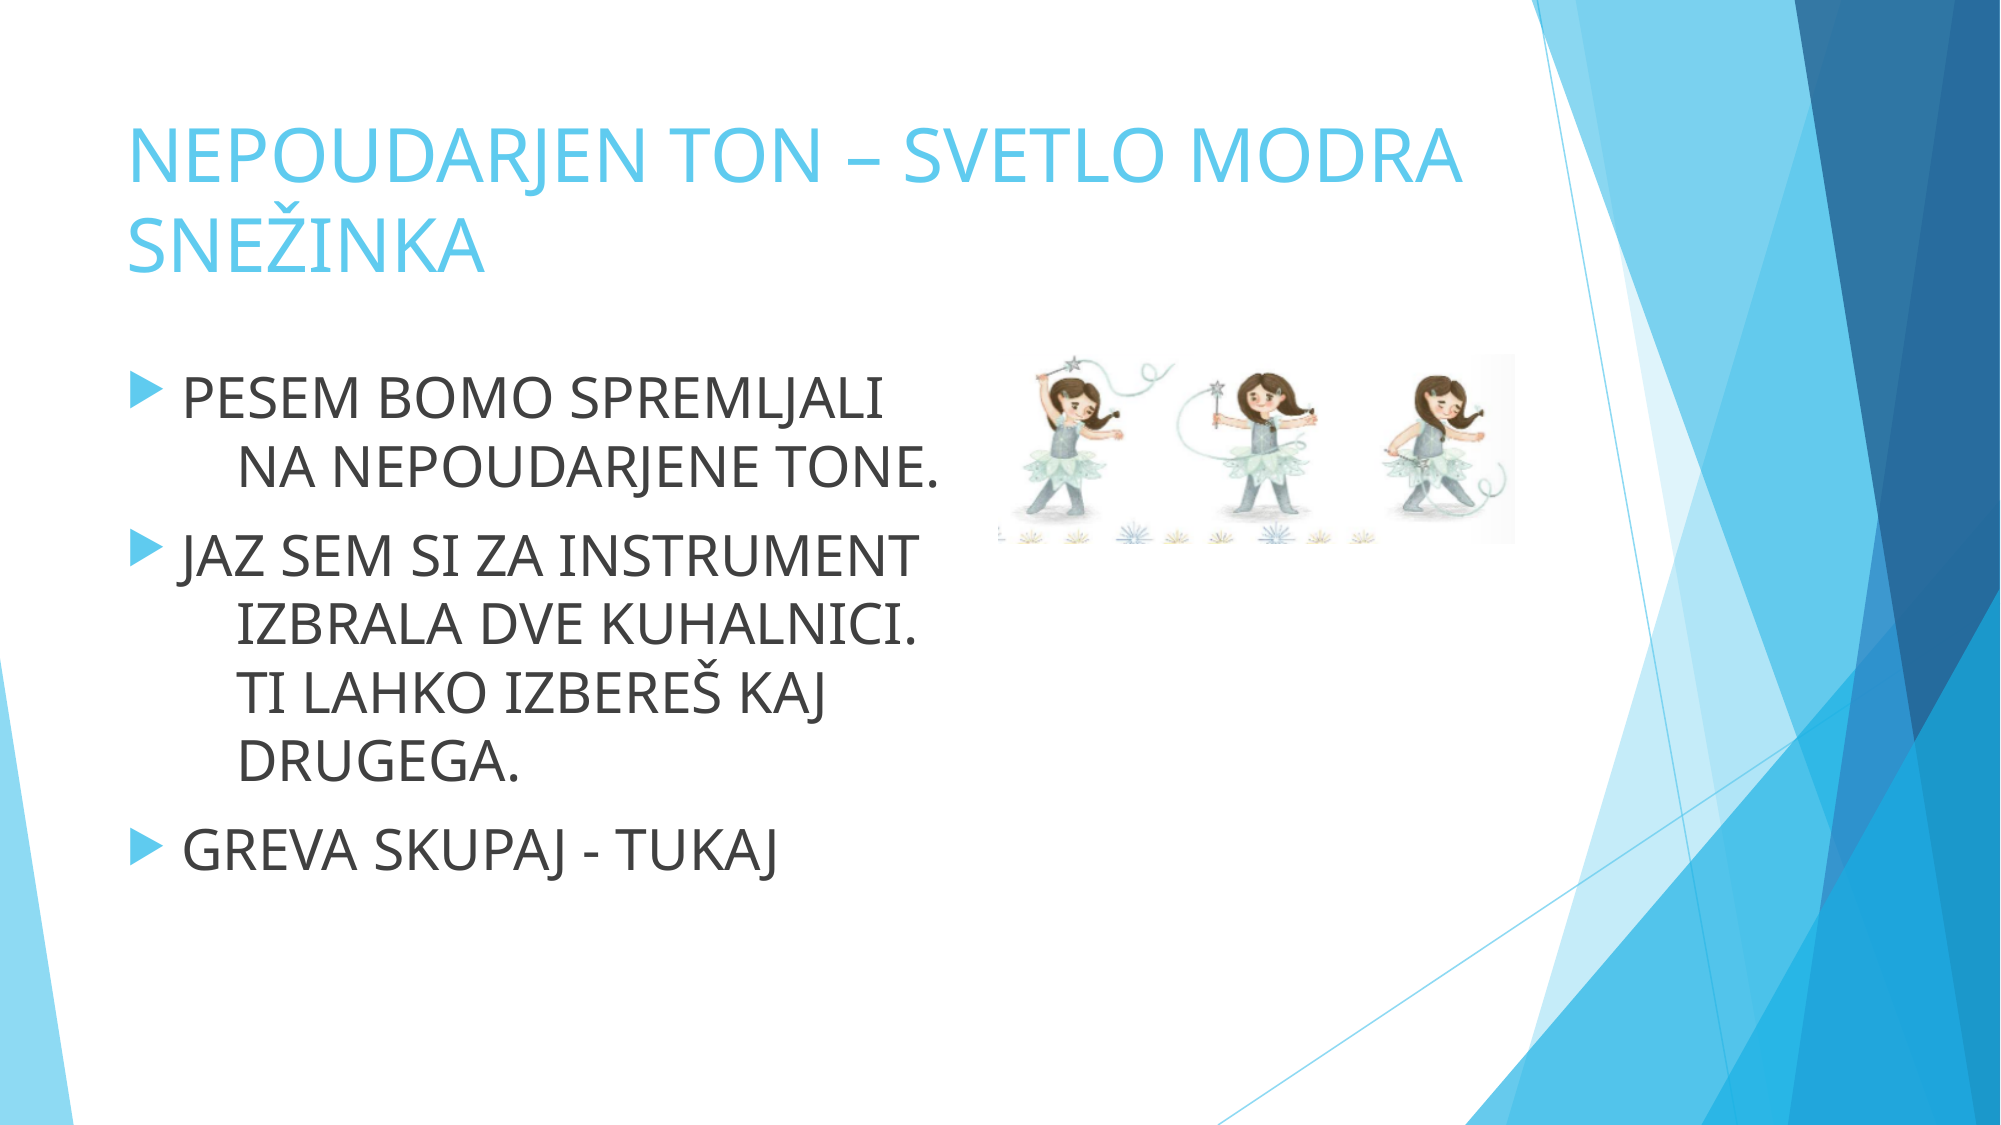

# NEPOUDARJEN TON – SVETLO MODRA SNEŽINKA
PESEM BOMO SPREMLJALI NA NEPOUDARJENE TONE.
JAZ SEM SI ZA INSTRUMENT IZBRALA DVE KUHALNICI. TI LAHKO IZBEREŠ KAJ DRUGEGA.
GREVA SKUPAJ - TUKAJ